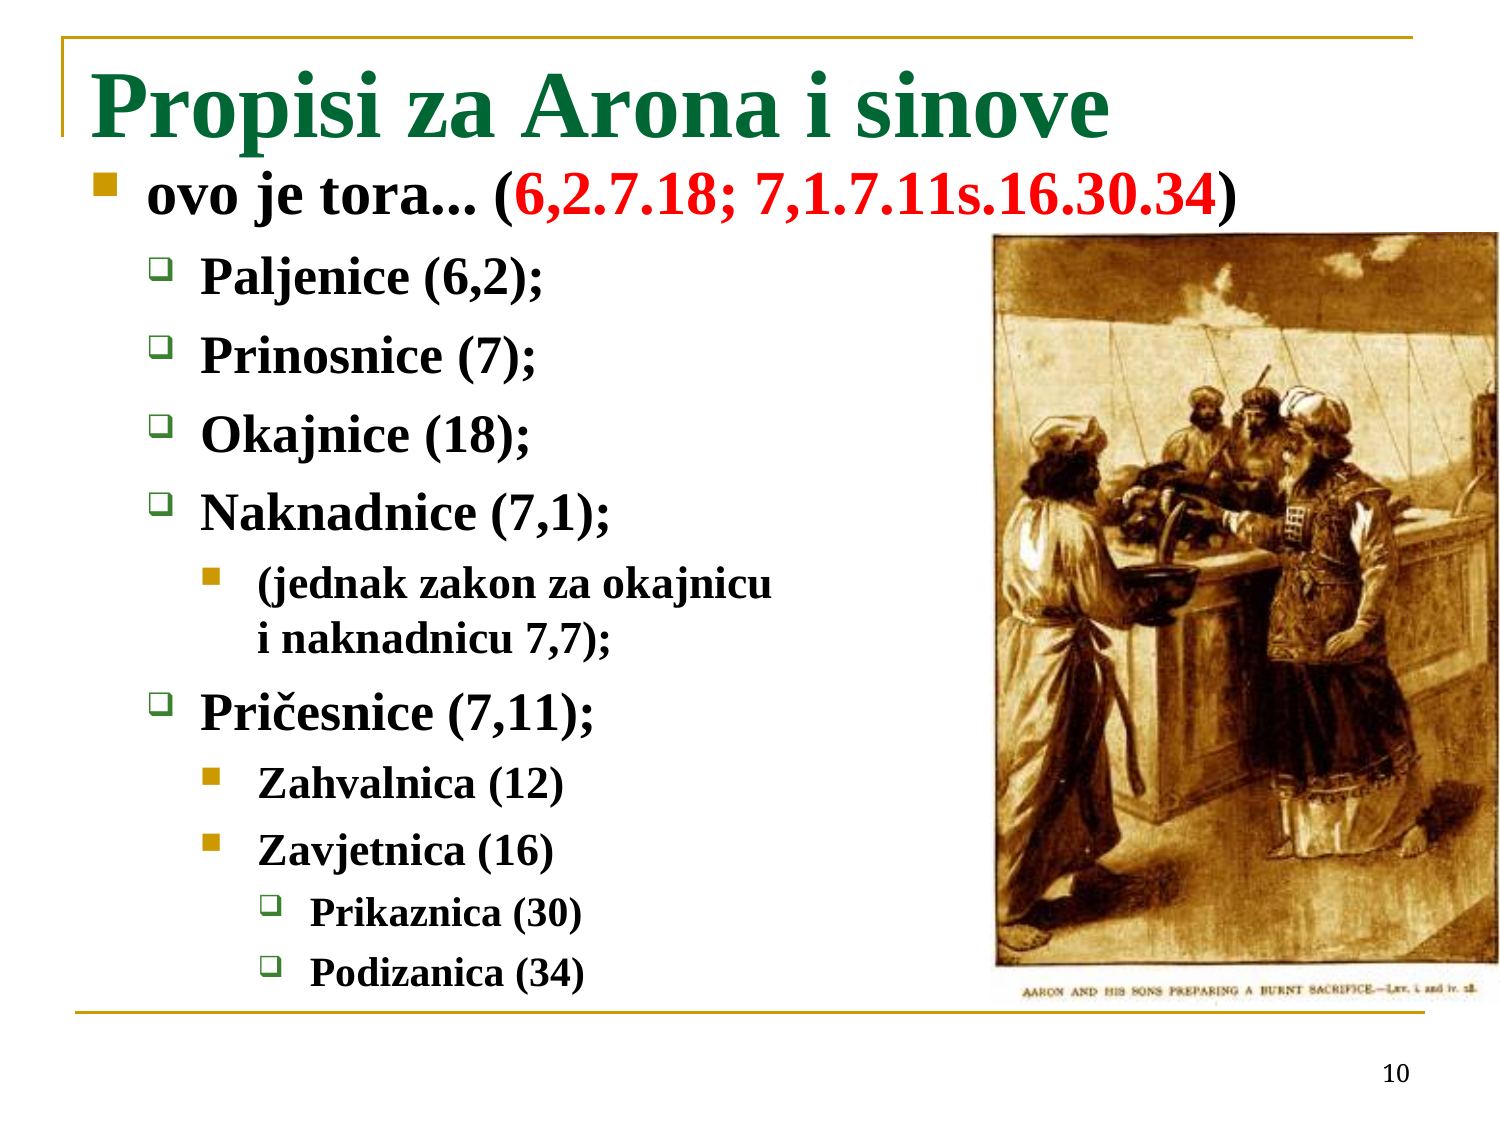

# Propisi za Arona i sinove
ovo je tora... (6,2.7.18; 7,1.7.11s.16.30.34)
Paljenice (6,2);
Prinosnice (7);
Okajnice (18);
Naknadnice (7,1);
(jednak zakon za okajnicu
i naknadnicu 7,7);
Pričesnice (7,11);
Zahvalnica (12)
Zavjetnica (16)
Prikaznica (30)
Podizanica (34)